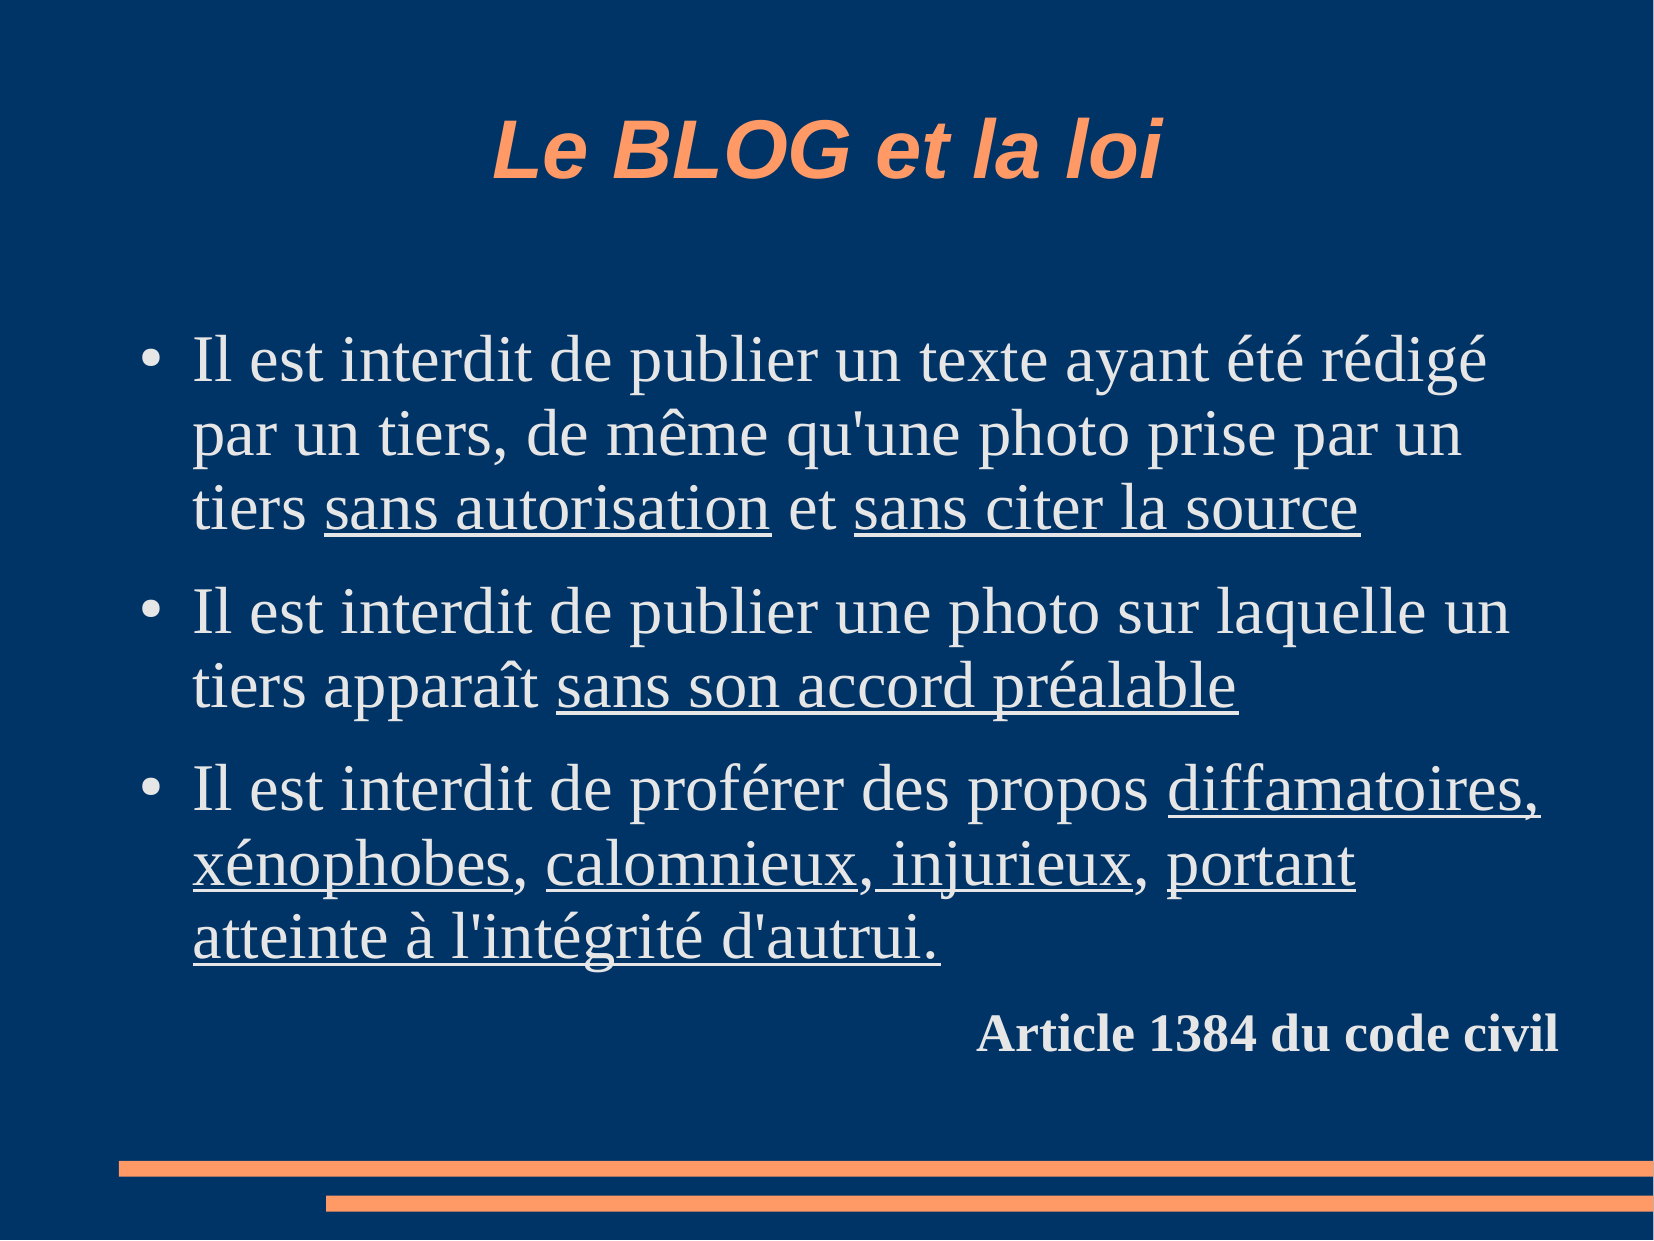

# Le BLOG et la loi
Il est interdit de publier un texte ayant été rédigé par un tiers, de même qu'une photo prise par un tiers sans autorisation et sans citer la source
Il est interdit de publier une photo sur laquelle un tiers apparaît sans son accord préalable
Il est interdit de proférer des propos diffamatoires, xénophobes, calomnieux, injurieux, portant atteinte à l'intégrité d'autrui.
Article 1384 du code civil